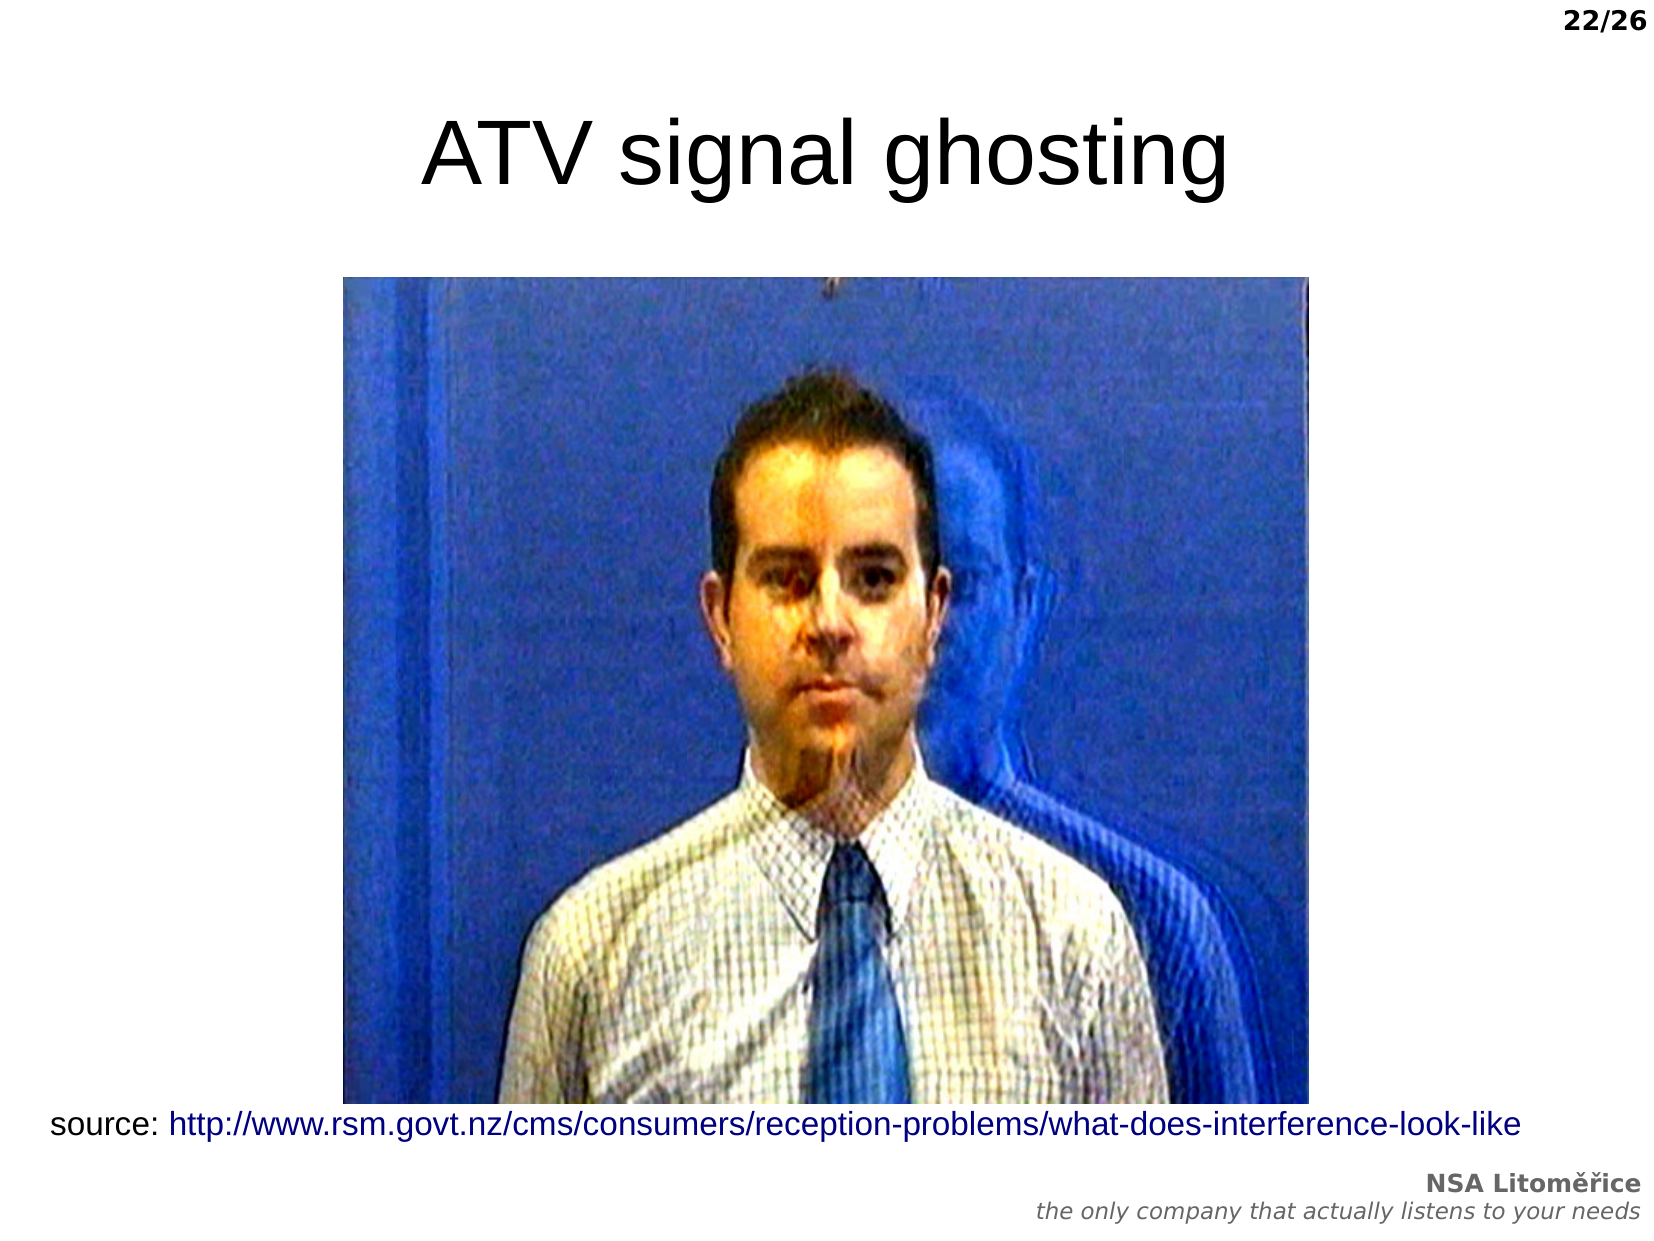

aaa
# ATV signal ghosting
source: http://www.rsm.govt.nz/cms/consumers/reception-problems/what-does-interference-look-like
22